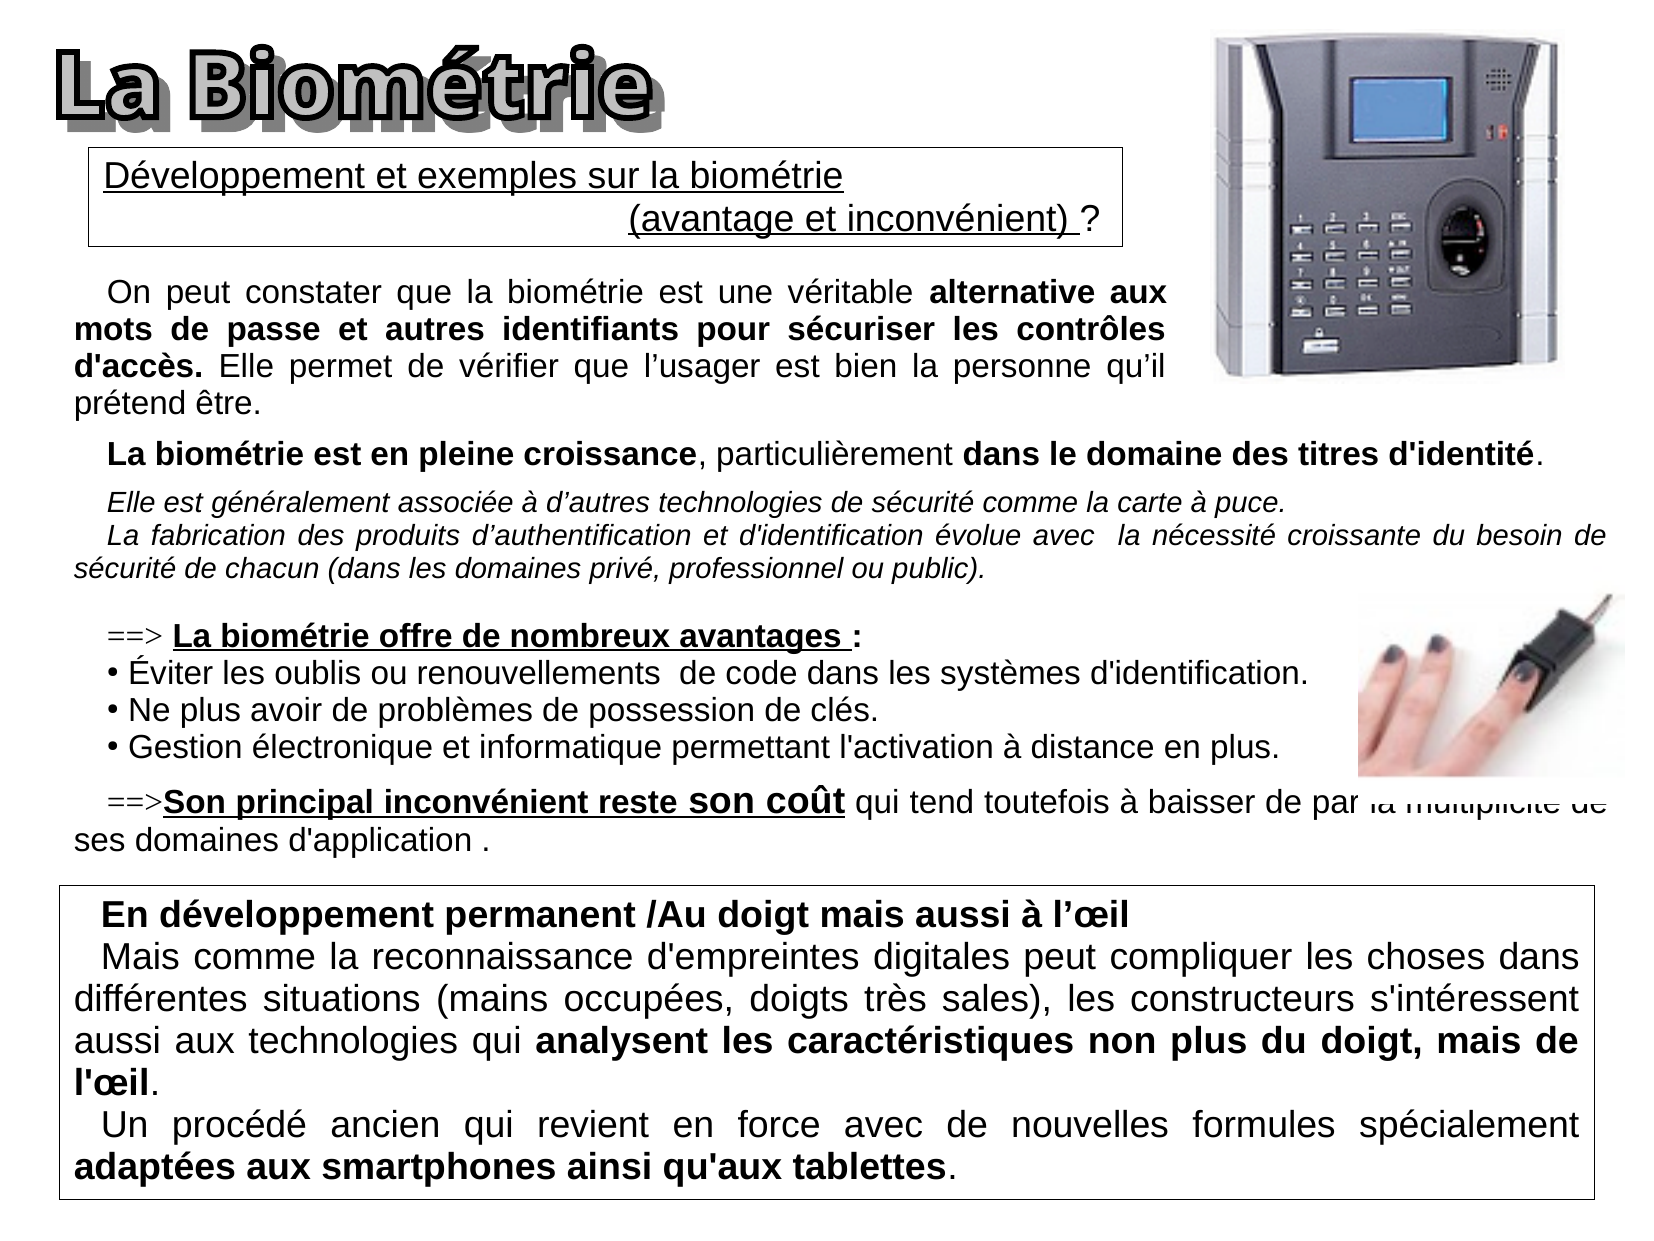

La Biométrie
Développement et exemples sur la biométrie
  (avantage et inconvénient) ?
On peut constater que la biométrie est une véritable alternative aux mots de passe et autres identifiants pour sécuriser les contrôles d'accès. Elle permet de vérifier que l’usager est bien la personne qu’il prétend être.
La biométrie est en pleine croissance, particulièrement dans le domaine des titres d'identité.
Elle est généralement associée à d’autres technologies de sécurité comme la carte à puce.
La fabrication des produits d’authentification et d'identification évolue avec la nécessité croissante du besoin de sécurité de chacun (dans les domaines privé, professionnel ou public).
==> La biométrie offre de nombreux avantages :
 Éviter les oublis ou renouvellements de code dans les systèmes d'identification.
 Ne plus avoir de problèmes de possession de clés.
 Gestion électronique et informatique permettant l'activation à distance en plus.
==>Son principal inconvénient reste son coût qui tend toutefois à baisser de par la multiplicité de ses domaines d'application .
En développement permanent /Au doigt mais aussi à l’œil
Mais comme la reconnaissance d'empreintes digitales peut compliquer les choses dans différentes situations (mains occupées, doigts très sales), les constructeurs s'intéressent aussi aux technologies qui analysent les caractéristiques non plus du doigt, mais de l'œil.
Un procédé ancien qui revient en force avec de nouvelles formules spécialement adaptées aux smartphones ainsi qu'aux tablettes.